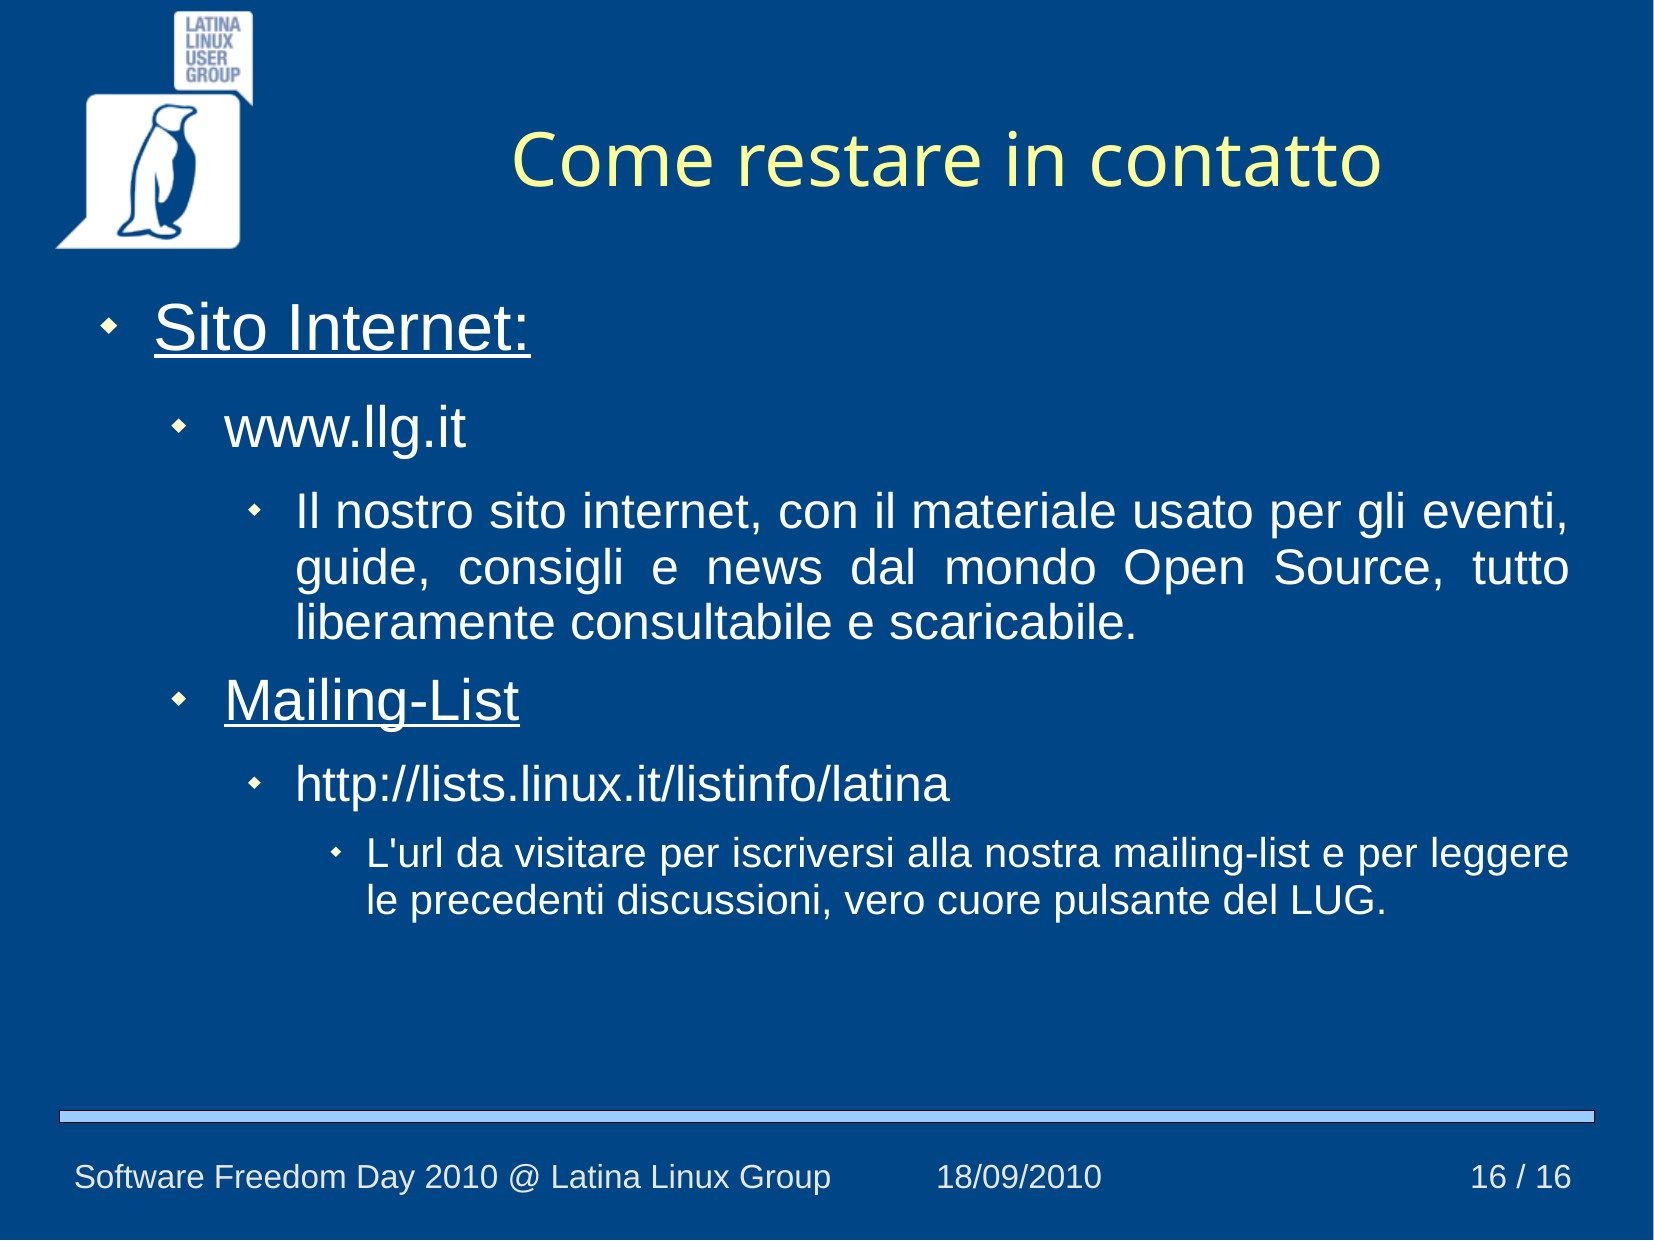

# Come restare in contatto
Sito Internet:
www.llg.it
Il nostro sito internet, con il materiale usato per gli eventi, guide, consigli e news dal mondo Open Source, tutto liberamente consultabile e scaricabile.
Mailing-List
http://lists.linux.it/listinfo/latina
L'url da visitare per iscriversi alla nostra mailing-list e per leggere le precedenti discussioni, vero cuore pulsante del LUG.